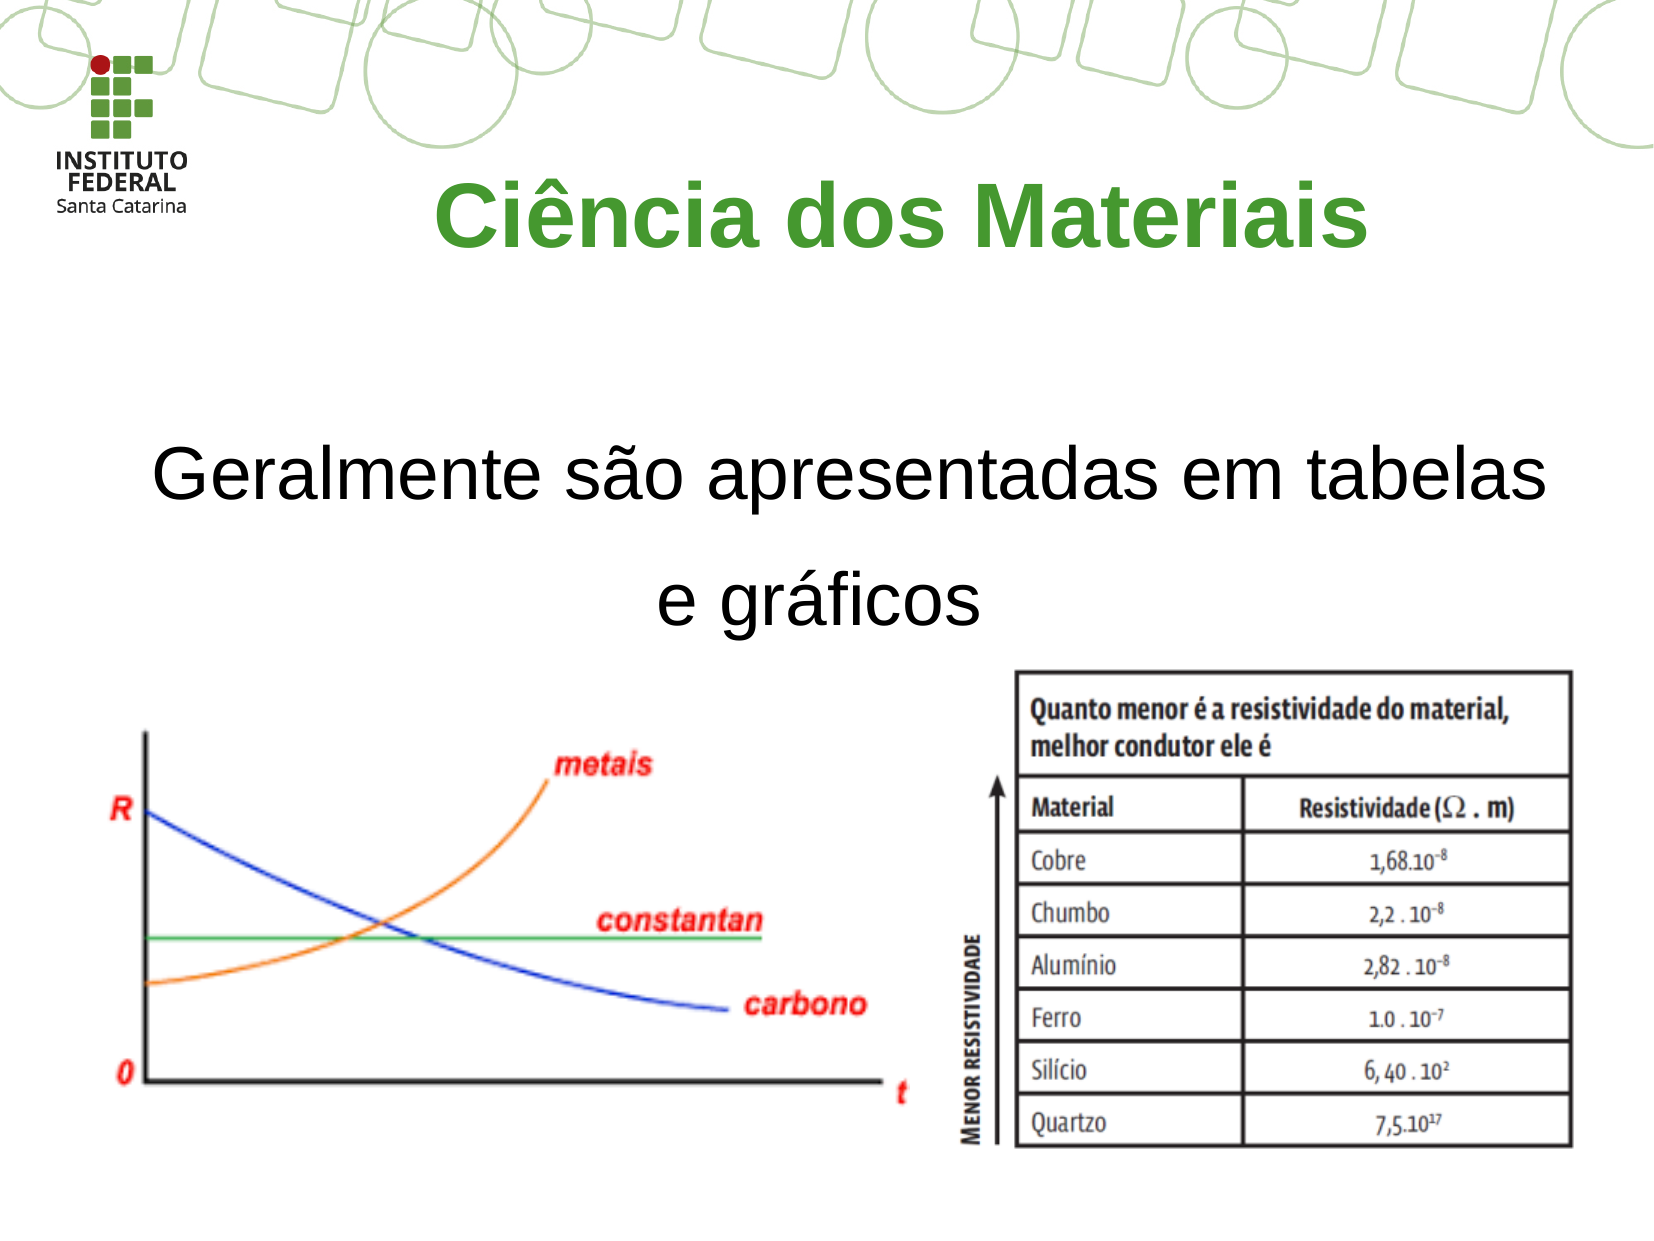

# Ciência dos Materiais
Geralmente são apresentadas em tabelas e gráficos